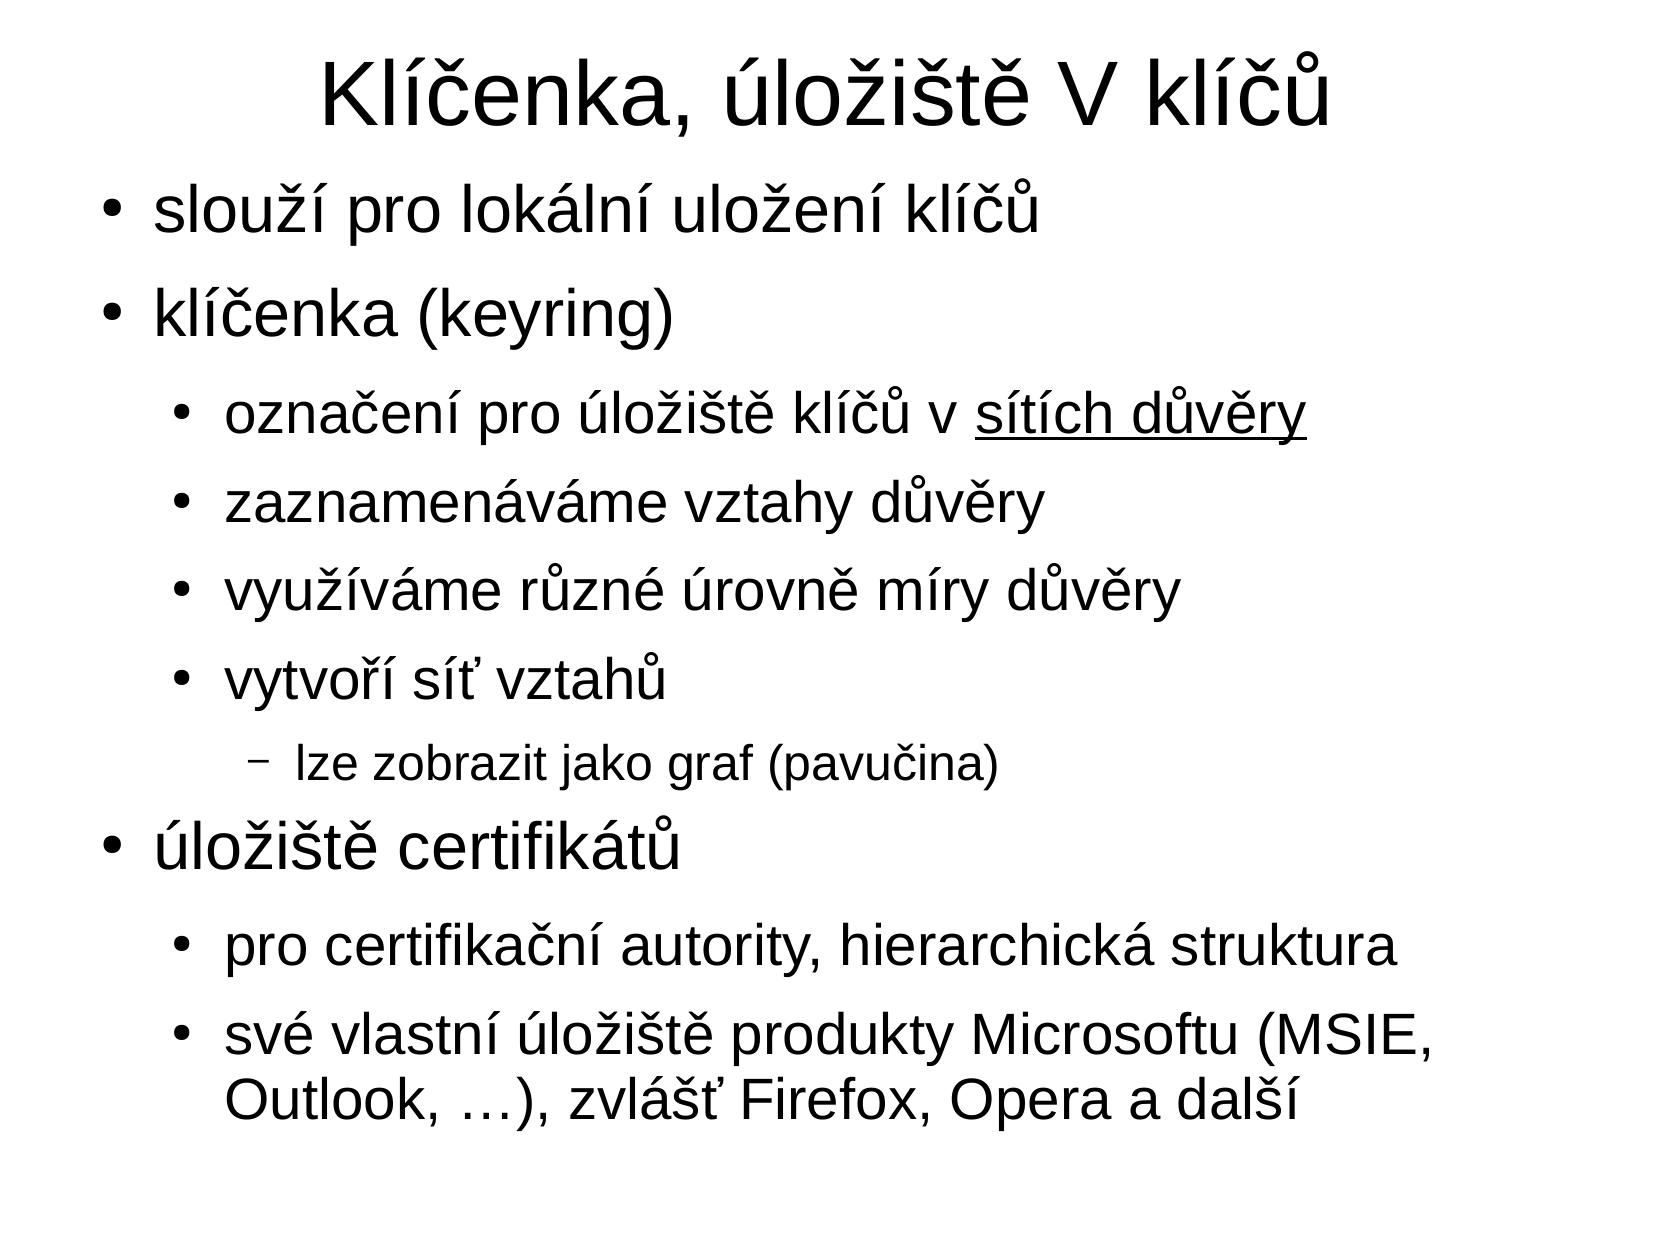

# Klíčenka, úložiště V klíčů
slouží pro lokální uložení klíčů
klíčenka (keyring)
označení pro úložiště klíčů v sítích důvěry
zaznamenáváme vztahy důvěry
využíváme různé úrovně míry důvěry
vytvoří síť vztahů
lze zobrazit jako graf (pavučina)
úložiště certifikátů
pro certifikační autority, hierarchická struktura
své vlastní úložiště produkty Microsoftu (MSIE, Outlook, …), zvlášť Firefox, Opera a další